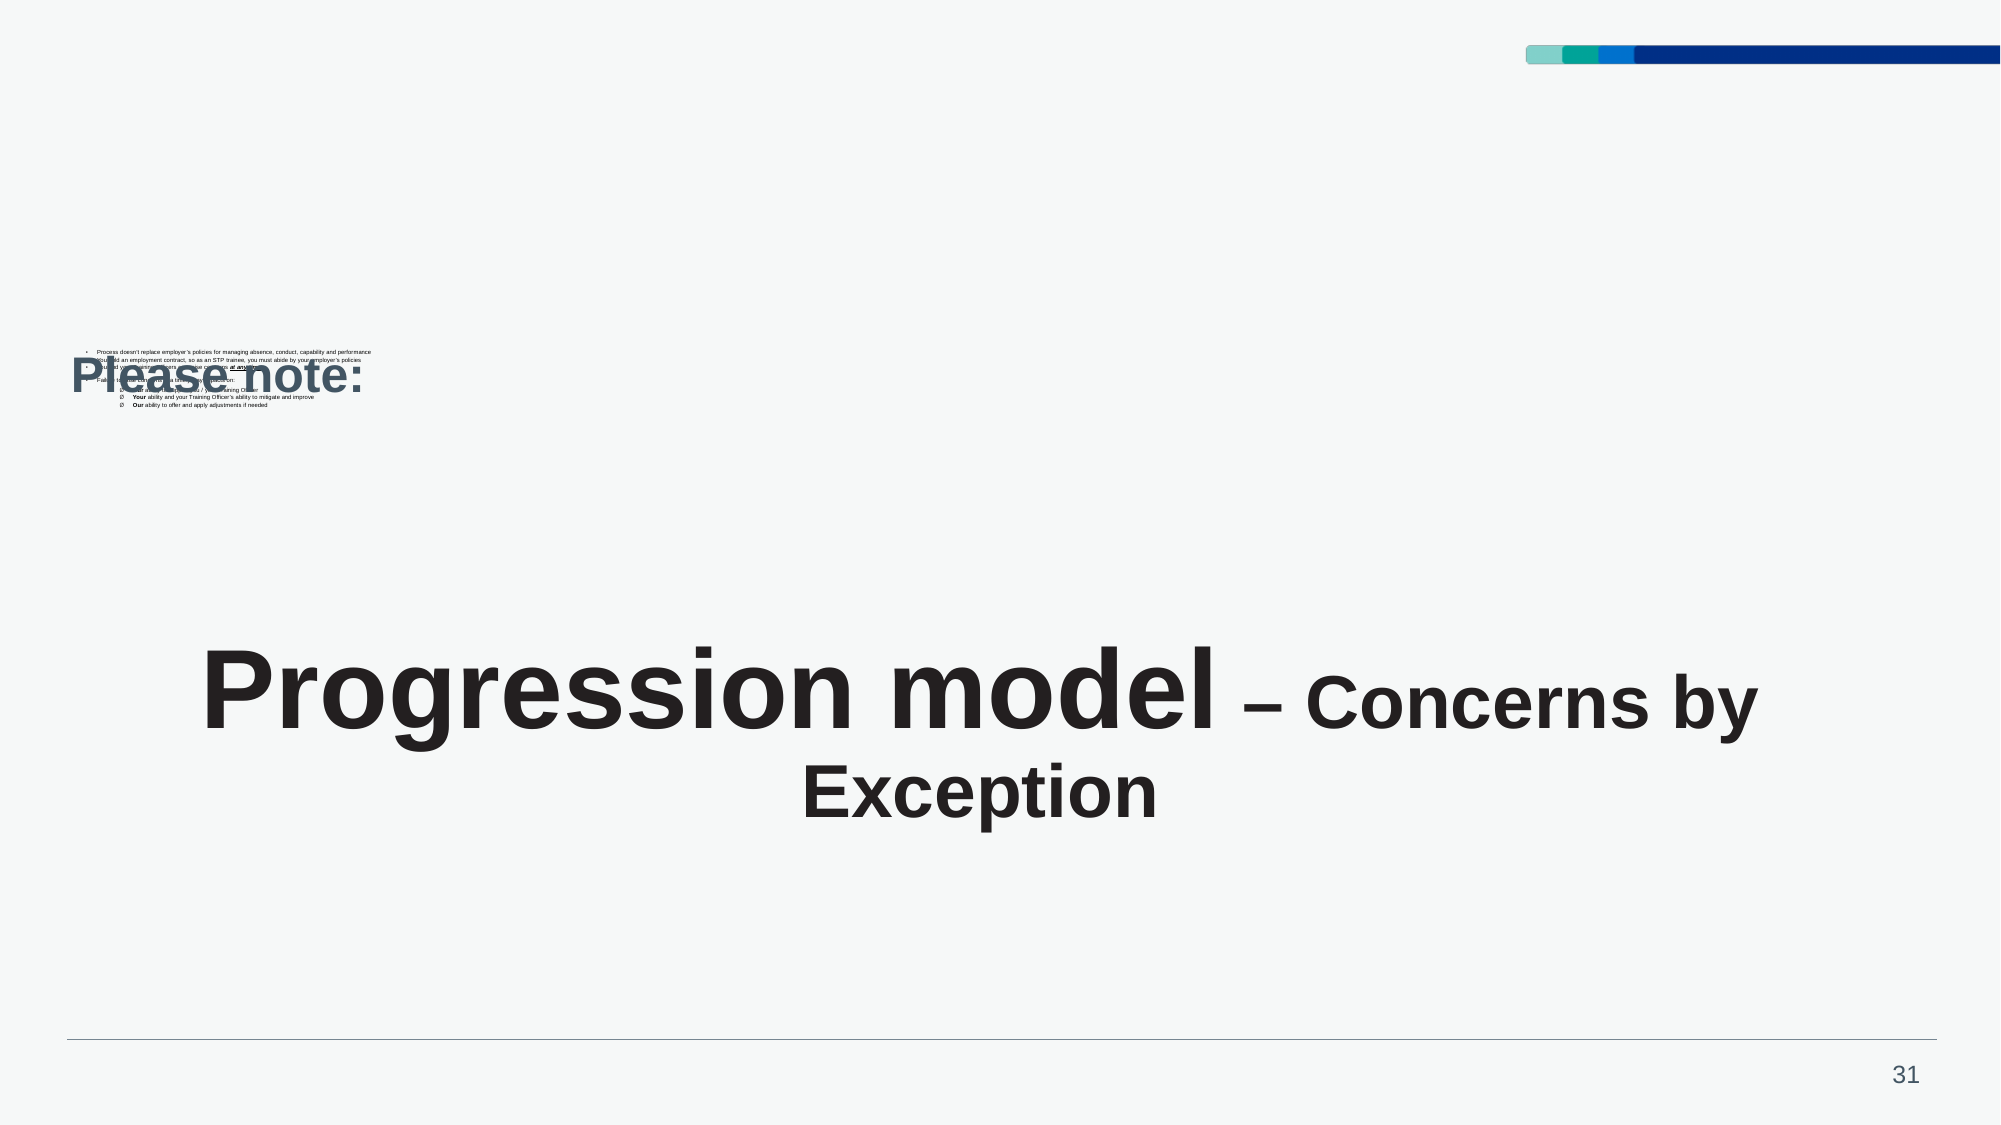

# Process doesn’t replace employer’s policies for managing absence, conduct, capability and performance
You hold an employment contract, so as an STP trainee, you must abide by your employer’s policies
You and your Training Officers can raise concerns at any time
Failure to raise concerns in a timely way impacts on:
Our ability to support you / your Training Officer
Your ability and your Training Officer’s ability to mitigate and improve
Our ability to offer and apply adjustments if needed
Please note:
Progression model – Concerns by Exception